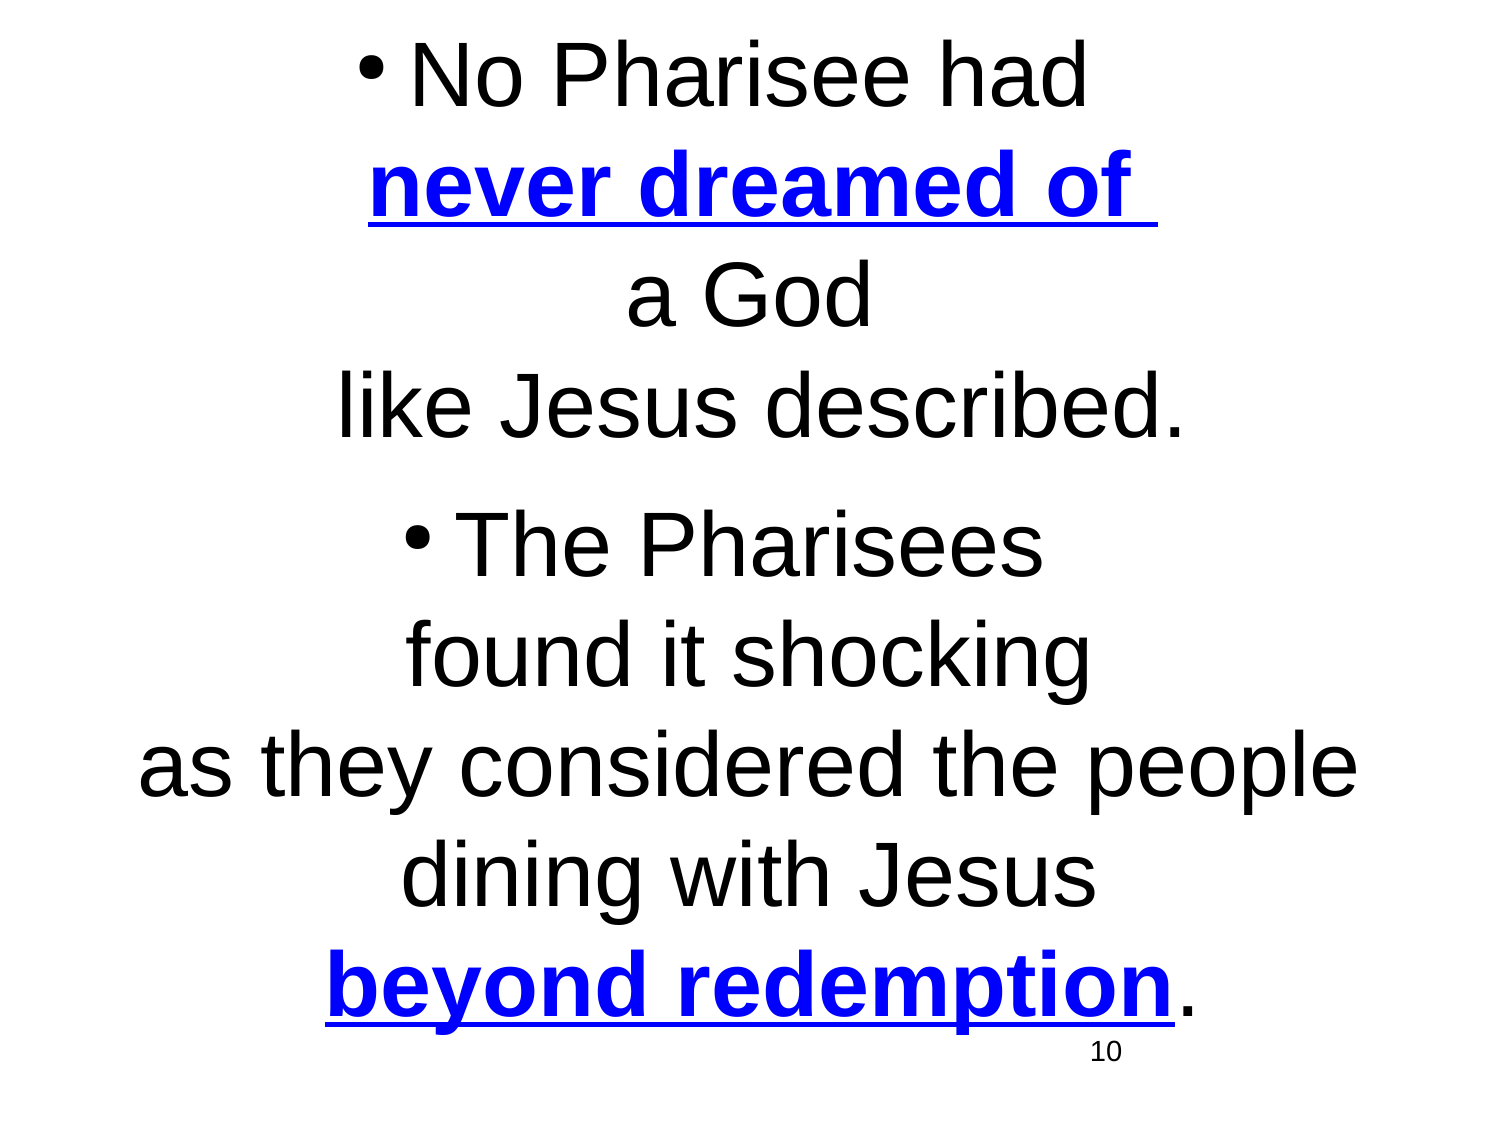

# No Pharisee had never dreamed of a God like Jesus described.
The Pharisees
found it shocking
as they considered the people
dining with Jesus
beyond redemption.
10